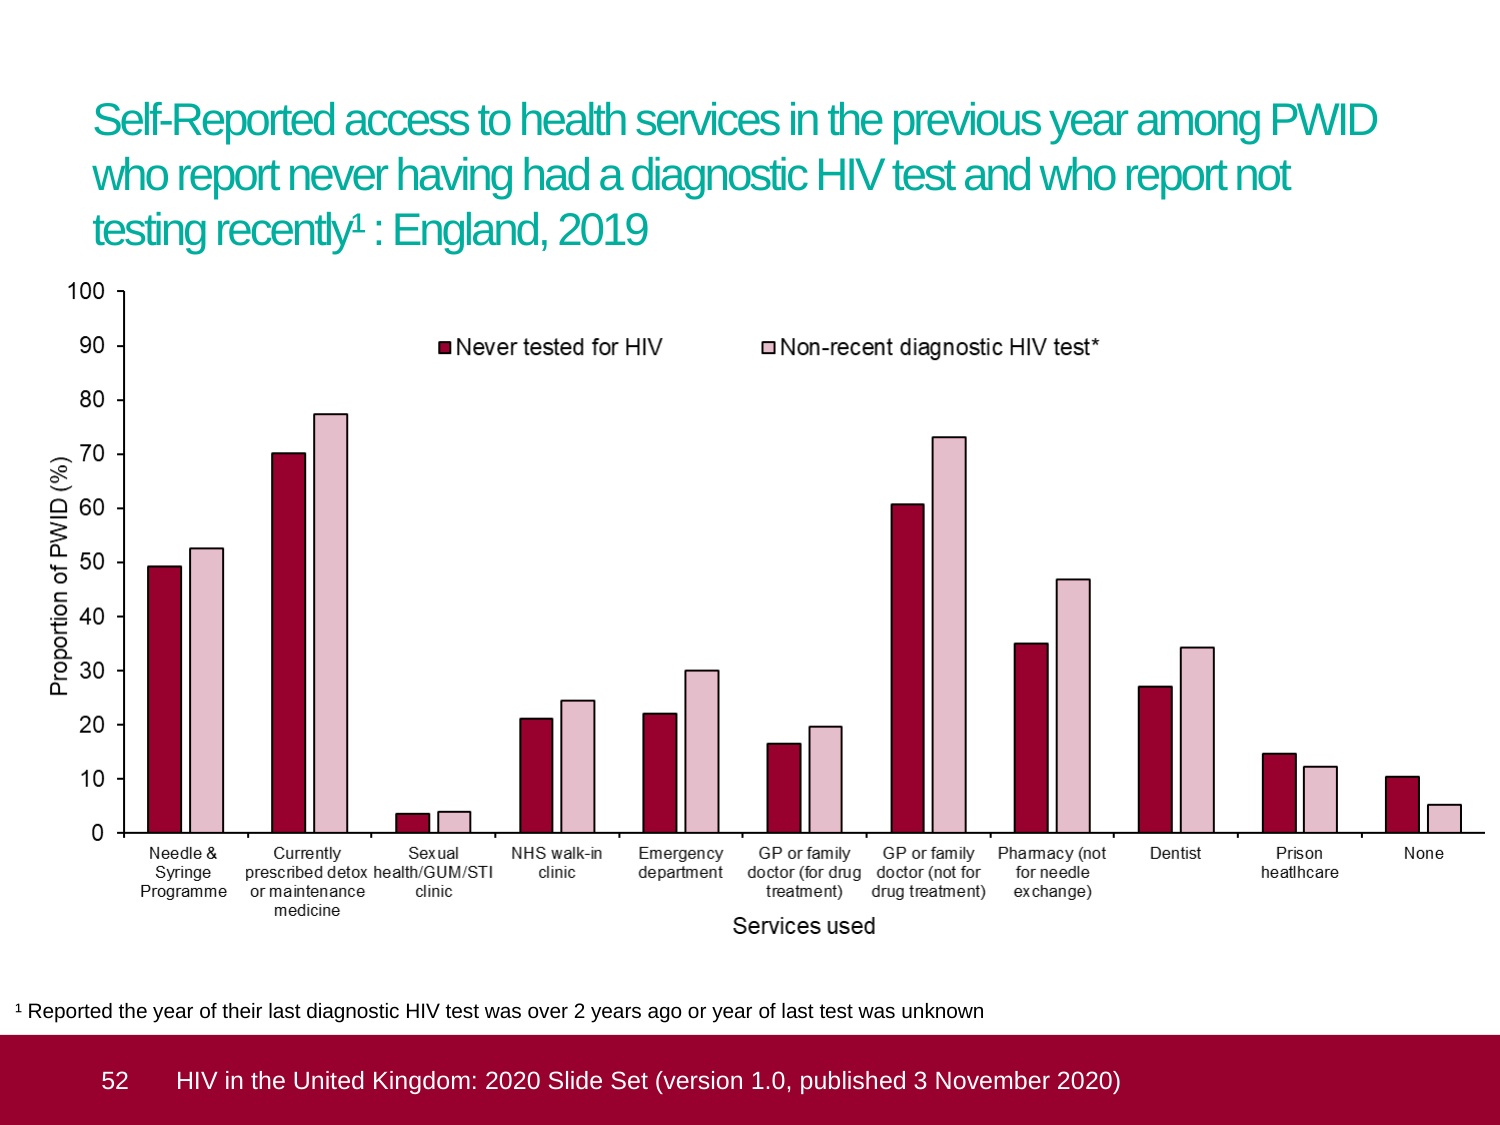

# Self-Reported access to health services in the previous year among PWID who report never having had a diagnostic HIV test and who report not testing recently¹ : England, 2019
¹ Reported the year of their last diagnostic HIV test was over 2 years ago or year of last test was unknown
HIV in the United Kingdom: 2020 Slide Set (version 1.0, published 3 November 2020)